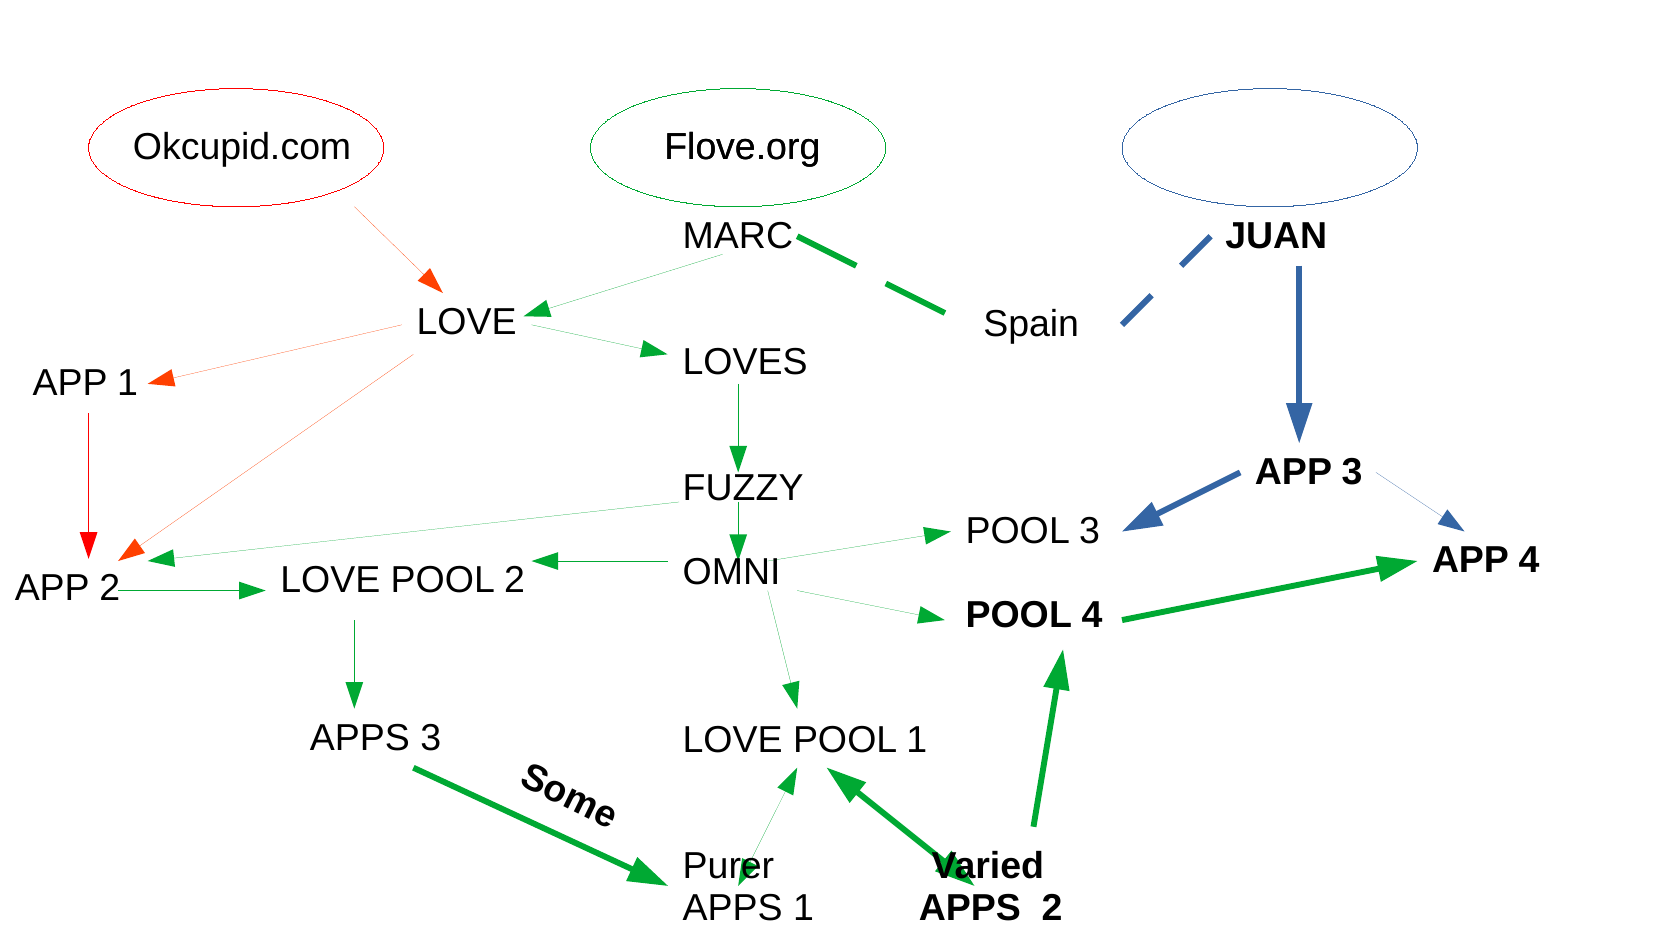

Okcupid.com
Flove.org
Flove.org
JUAN
MARC
LOVES
FUZZY
OMNI
LOVE POOL 1
Purer Varied
APPS 1 APPS 2
LOVE
Spain
APP 1
APP 3
POOL 3
POOL 4
APP 4
LOVE POOL 2
APP 2
APPS 3
Some